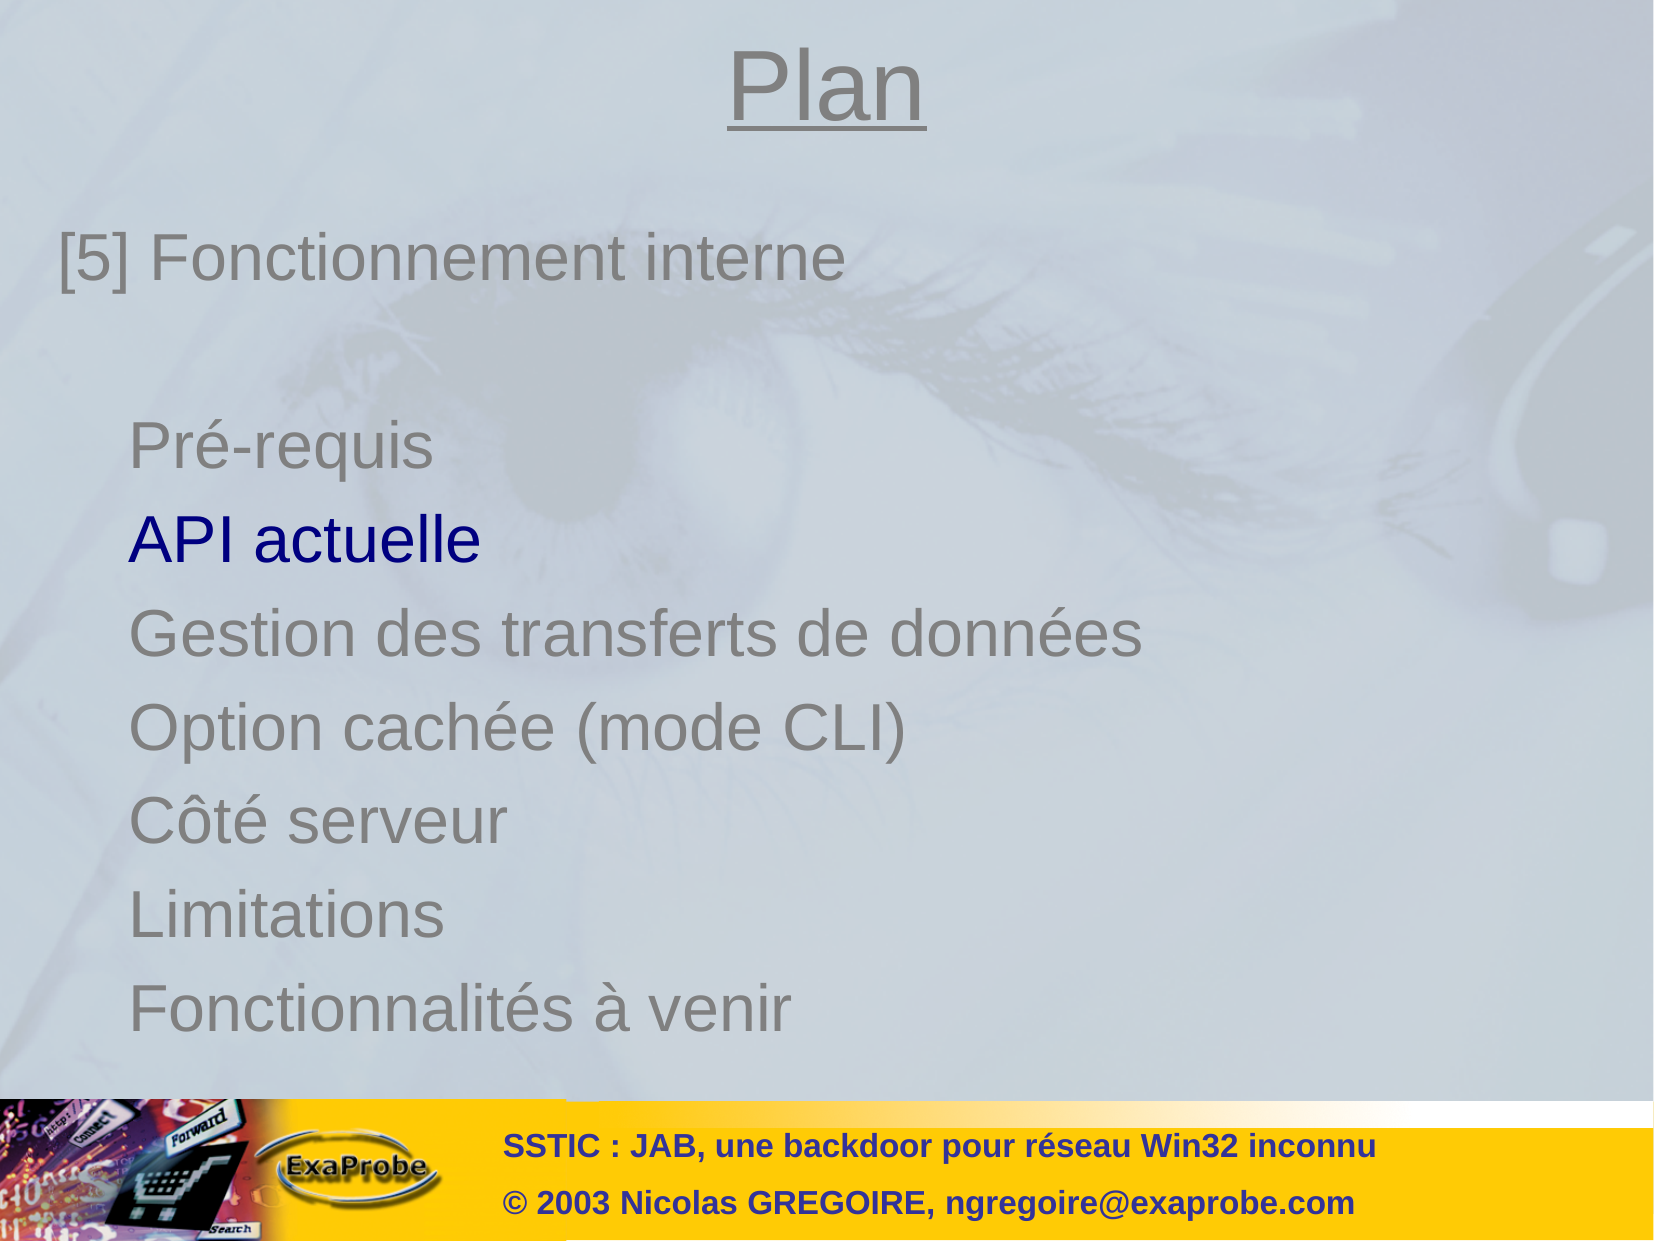

# Plan
 [5] Fonctionnement interne
 Pré-requis
 API actuelle
 Gestion des transferts de données
 Option cachée (mode CLI)
 Côté serveur
 Limitations
 Fonctionnalités à venir